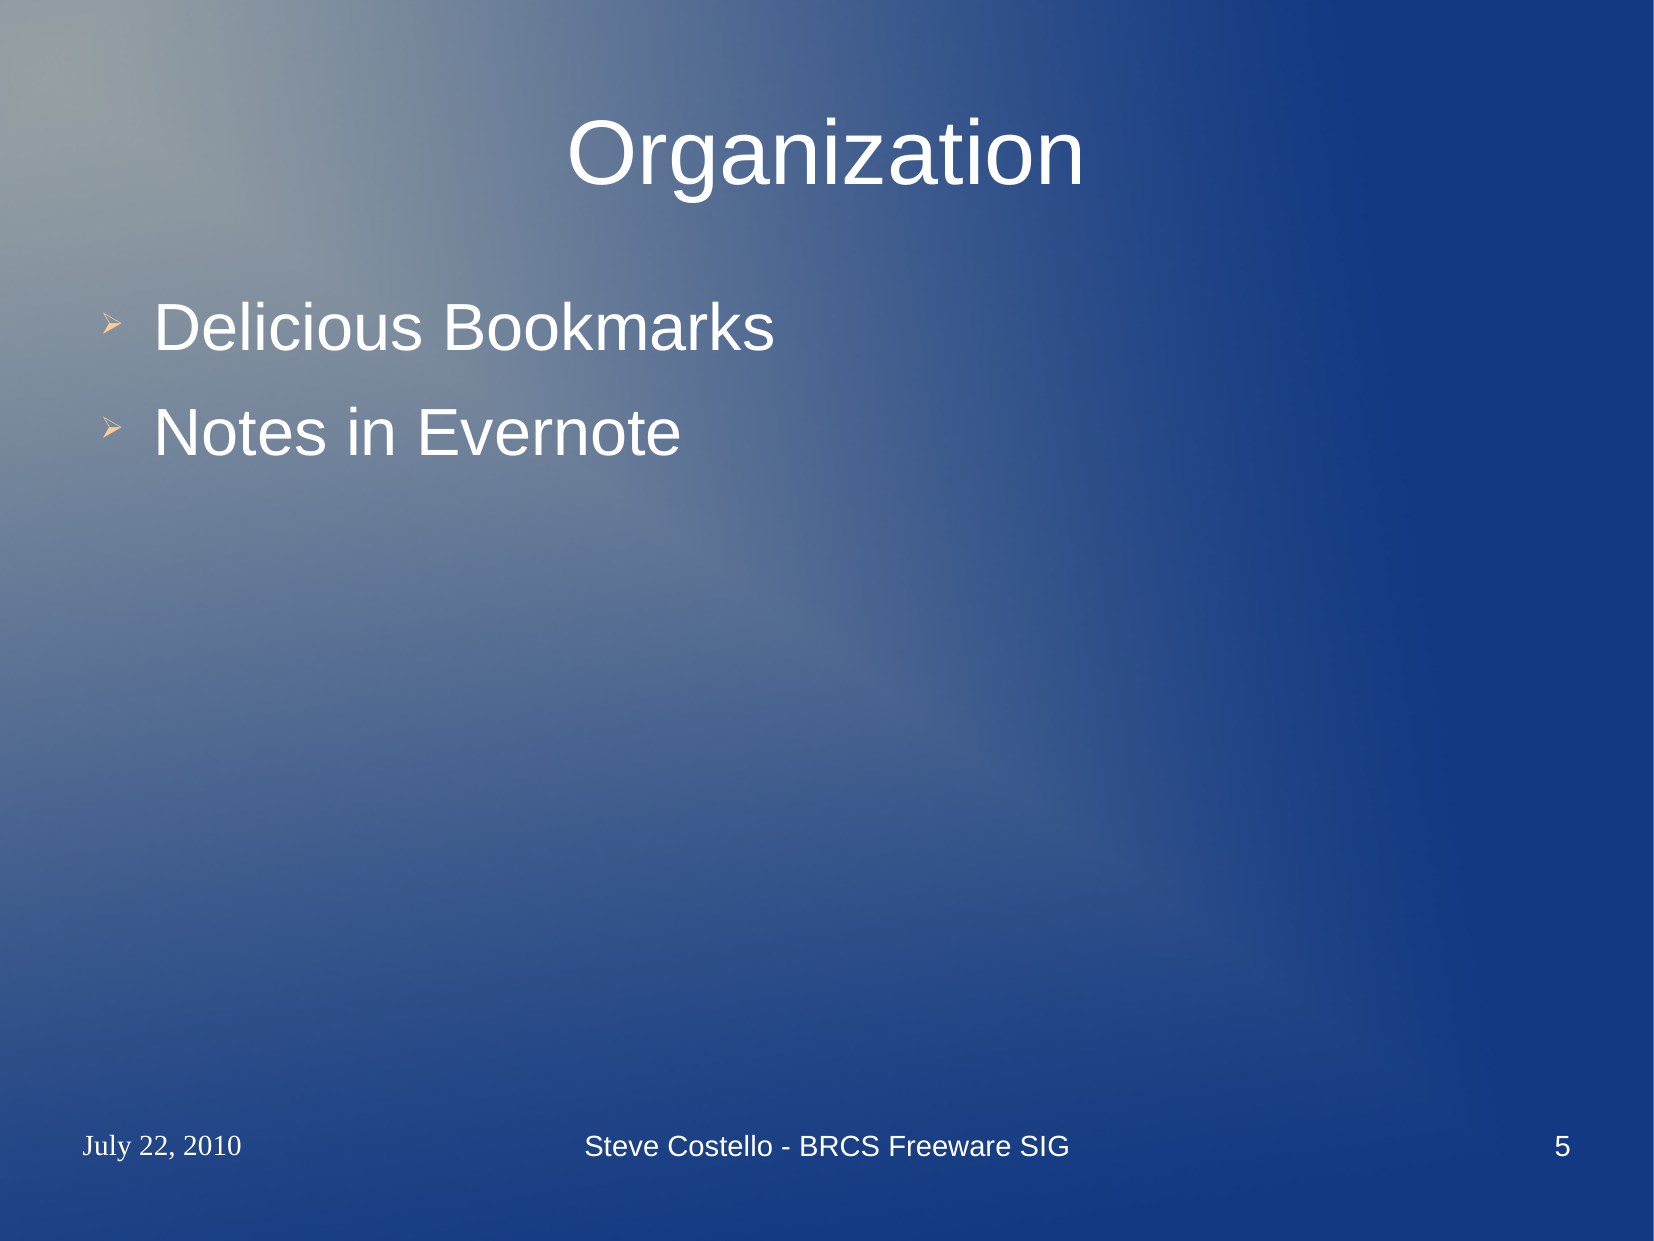

# Organization
Delicious Bookmarks
Notes in Evernote
July 22, 2010
Steve Costello - BRCS Freeware SIG
5